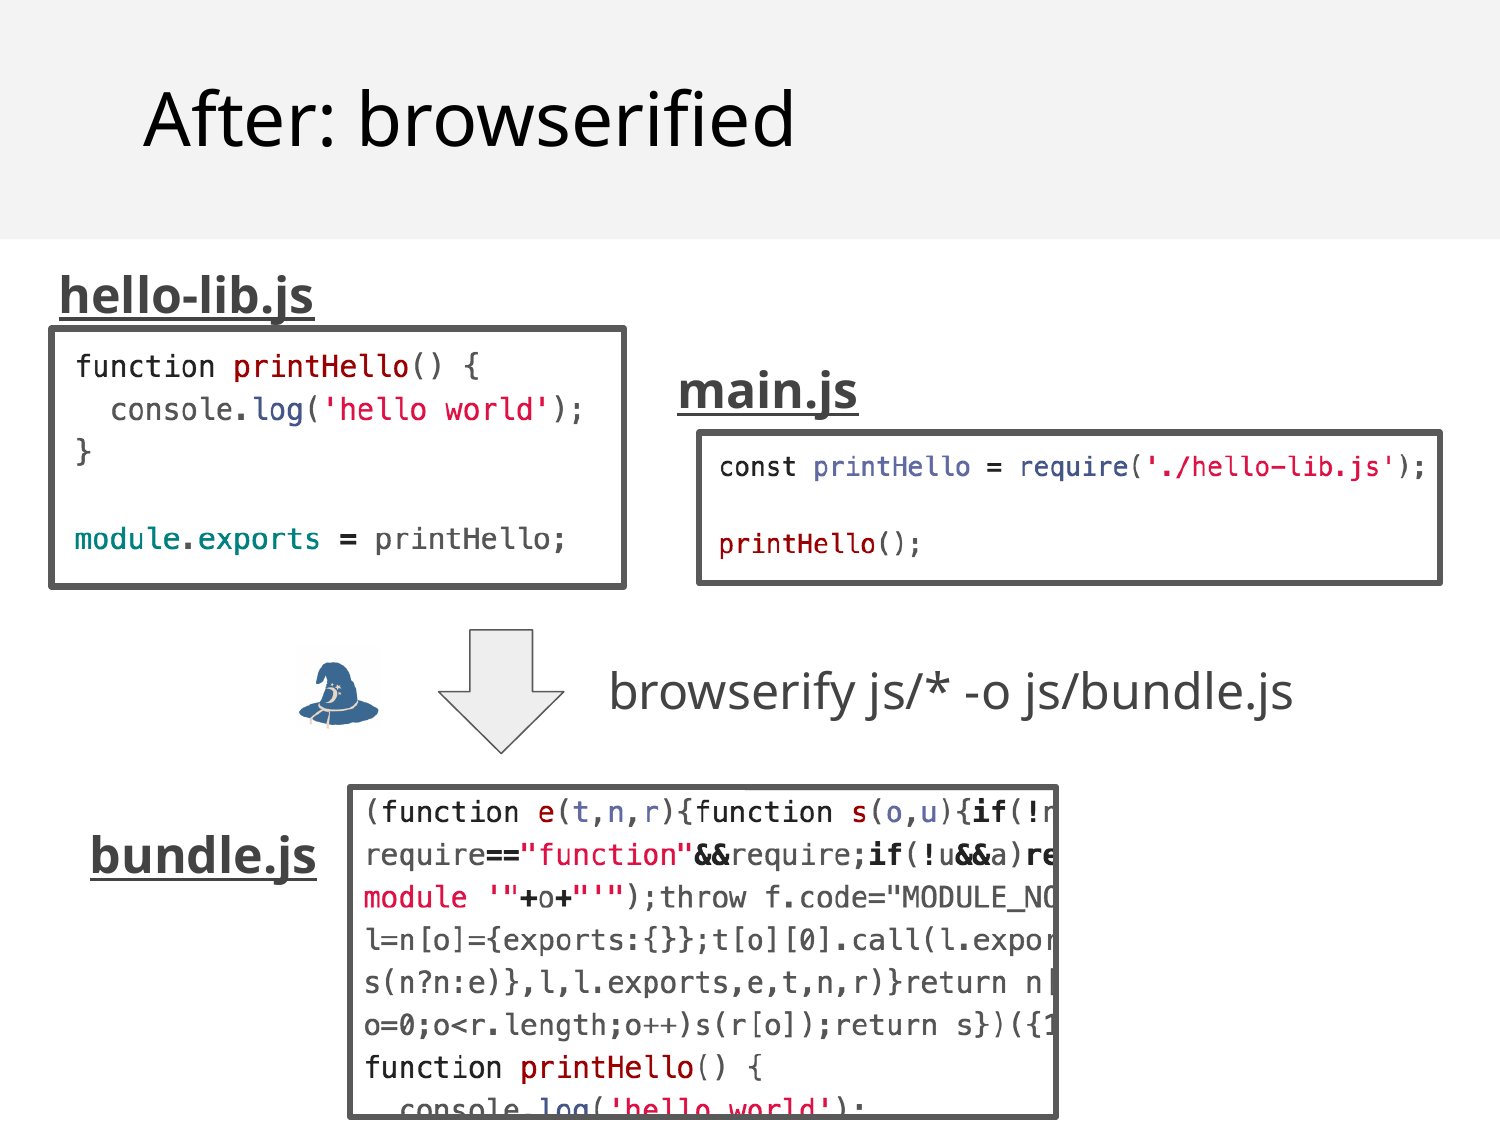

# After: browserified
hello-lib.js
main.js
browserify js/* -o js/bundle.js
bundle.js